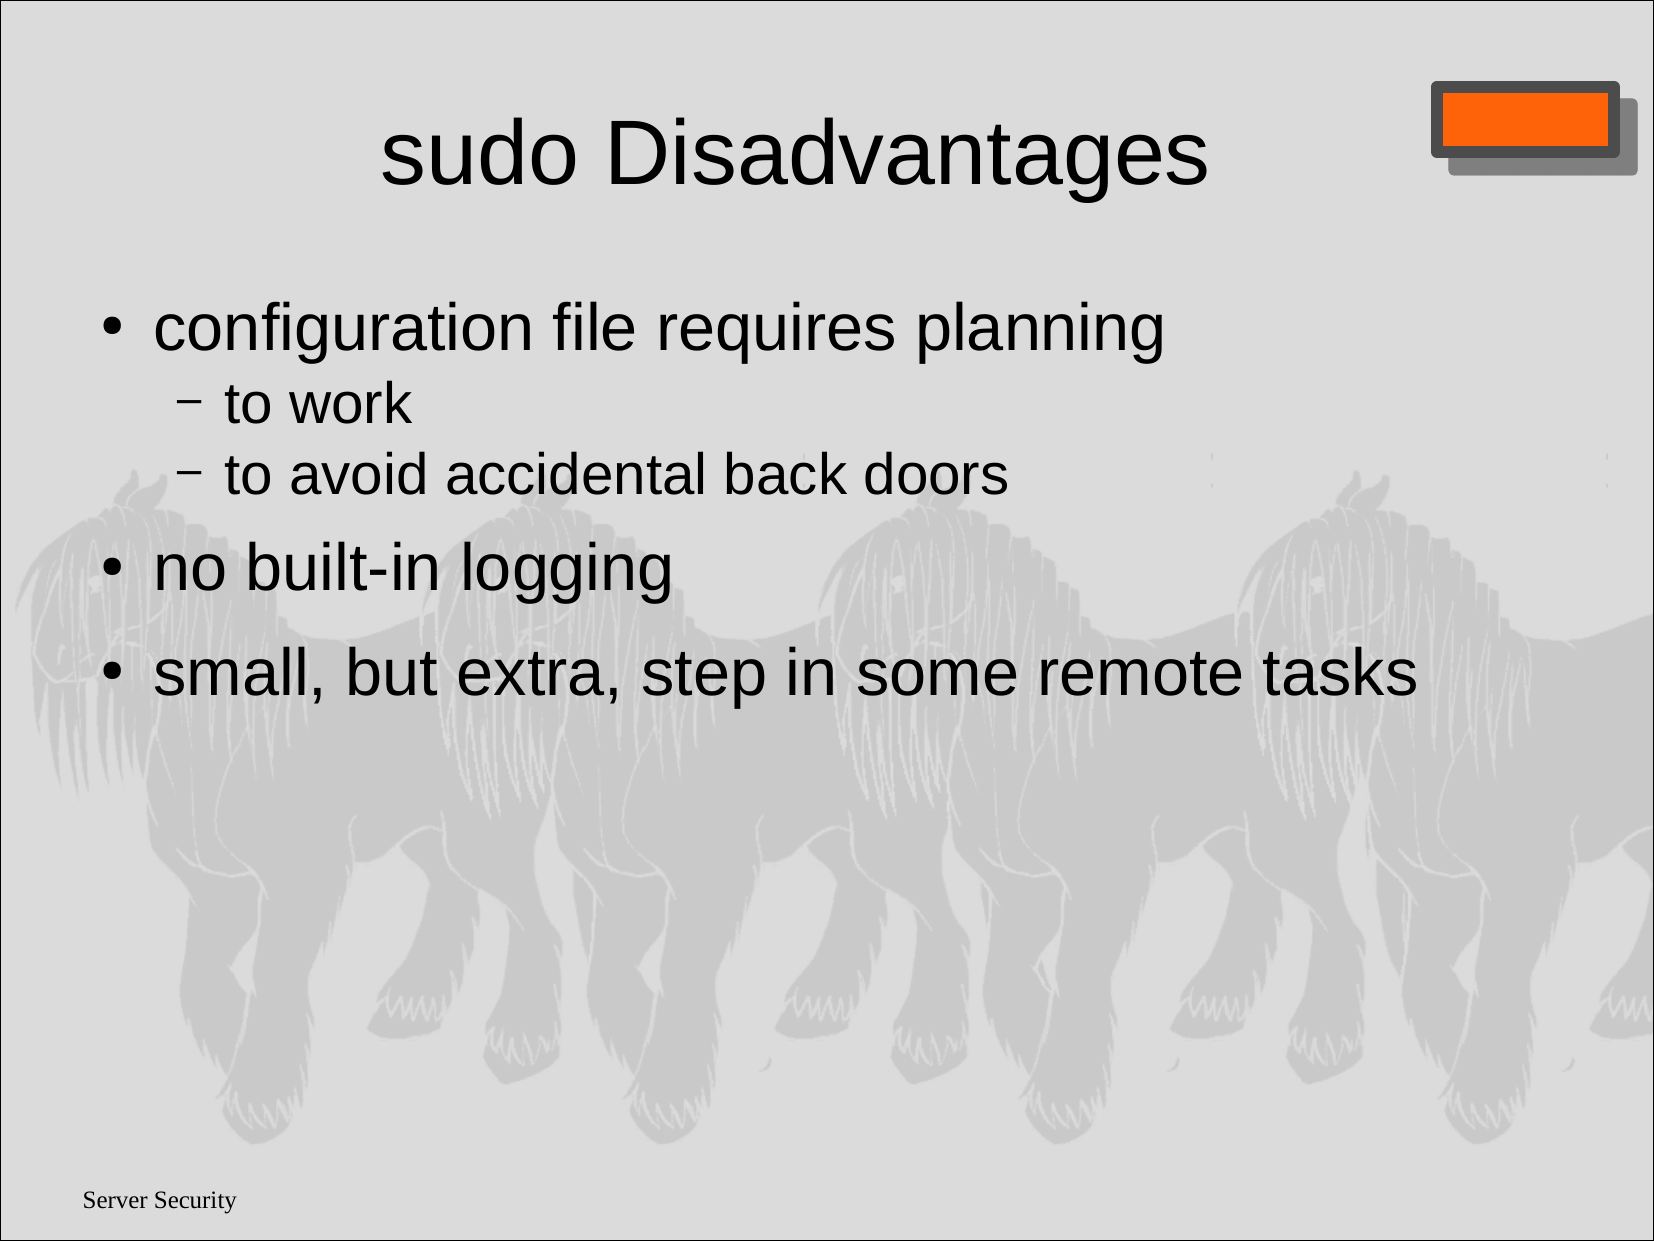

# sudo Disadvantages
configuration file requires planning
to work
to avoid accidental back doors
no built-in logging
small, but extra, step in some remote tasks